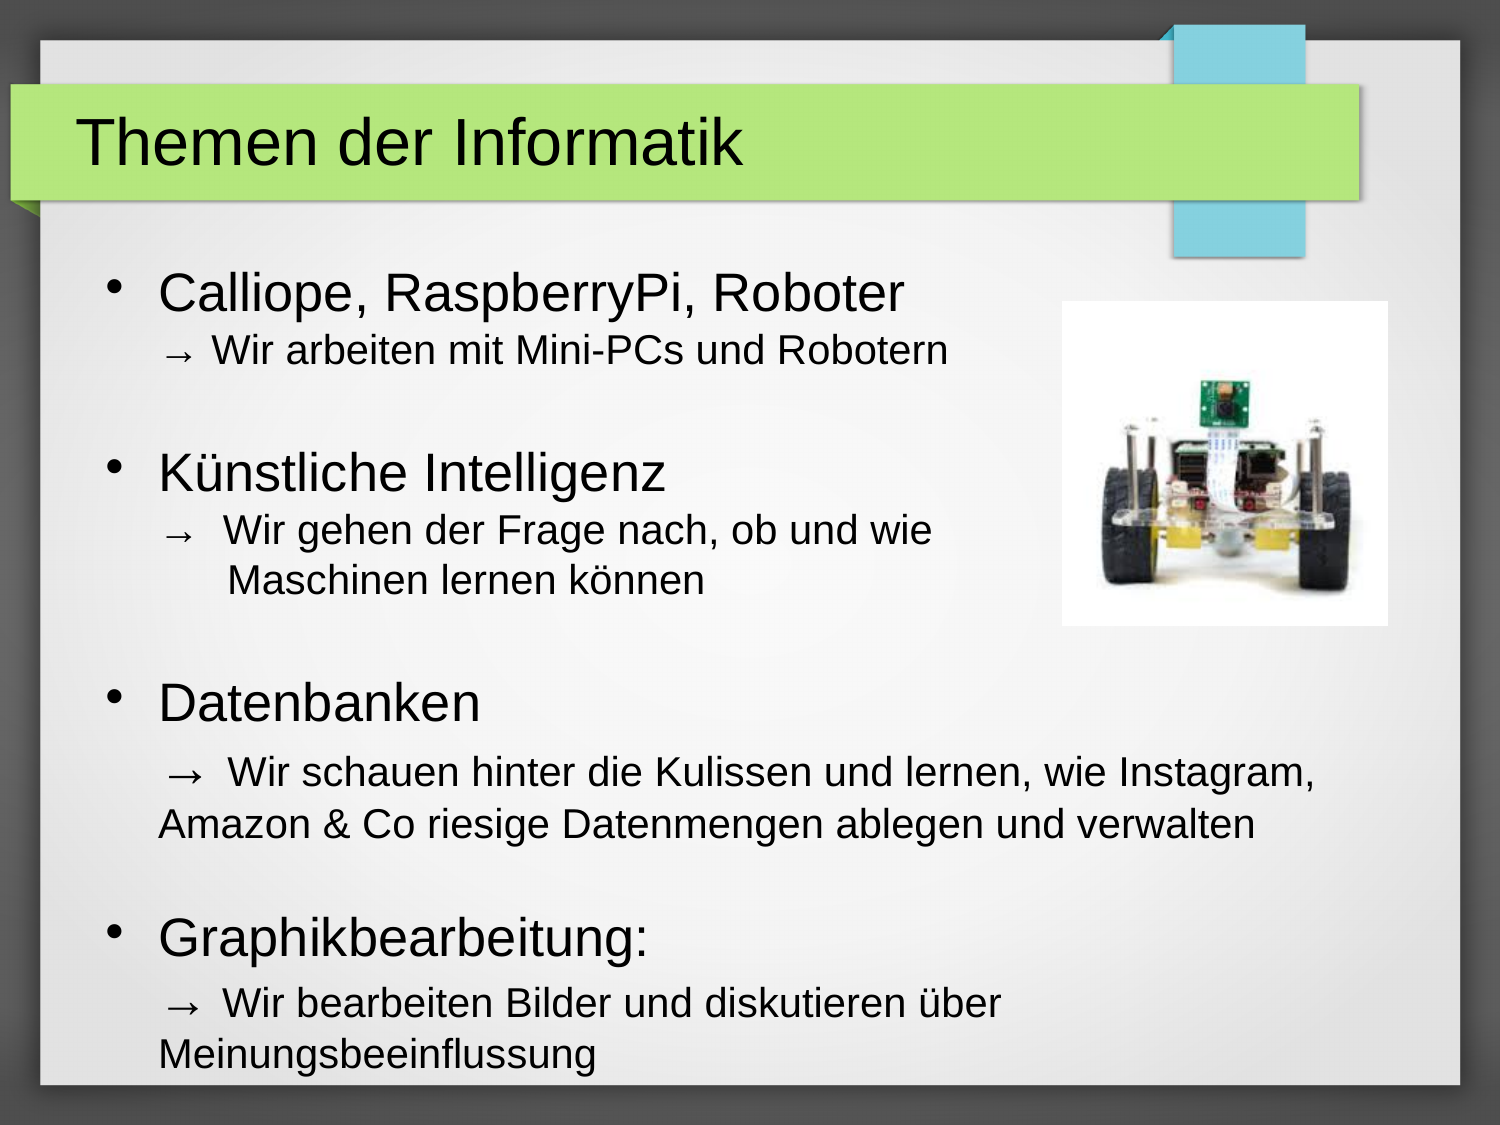

Themen der Informatik
Calliope, RaspberryPi, Roboter
→ Wir arbeiten mit Mini-PCs und Robotern
Künstliche Intelligenz
→ Wir gehen der Frage nach, ob und wie
 Maschinen lernen können
Datenbanken
→ Wir schauen hinter die Kulissen und lernen, wie Instagram, Amazon & Co riesige Datenmengen ablegen und verwalten
Graphikbearbeitung:
→ Wir bearbeiten Bilder und diskutieren über Meinungsbeeinflussung